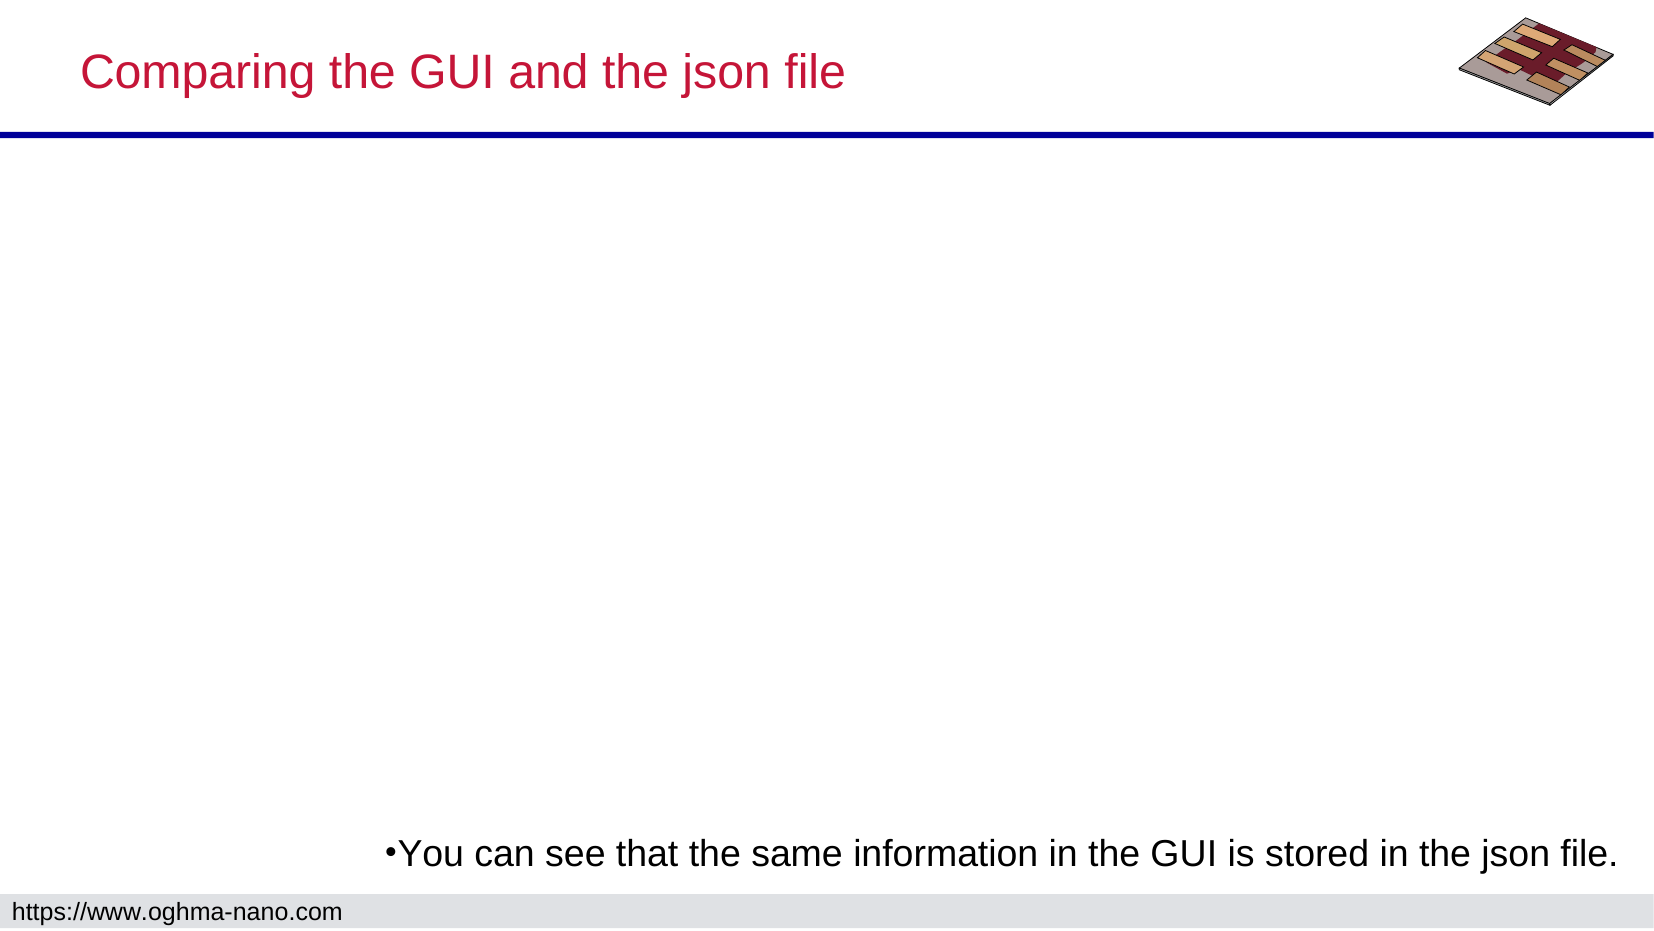

# Comparing the GUI and the json file
You can see that the same information in the GUI is stored in the json file.